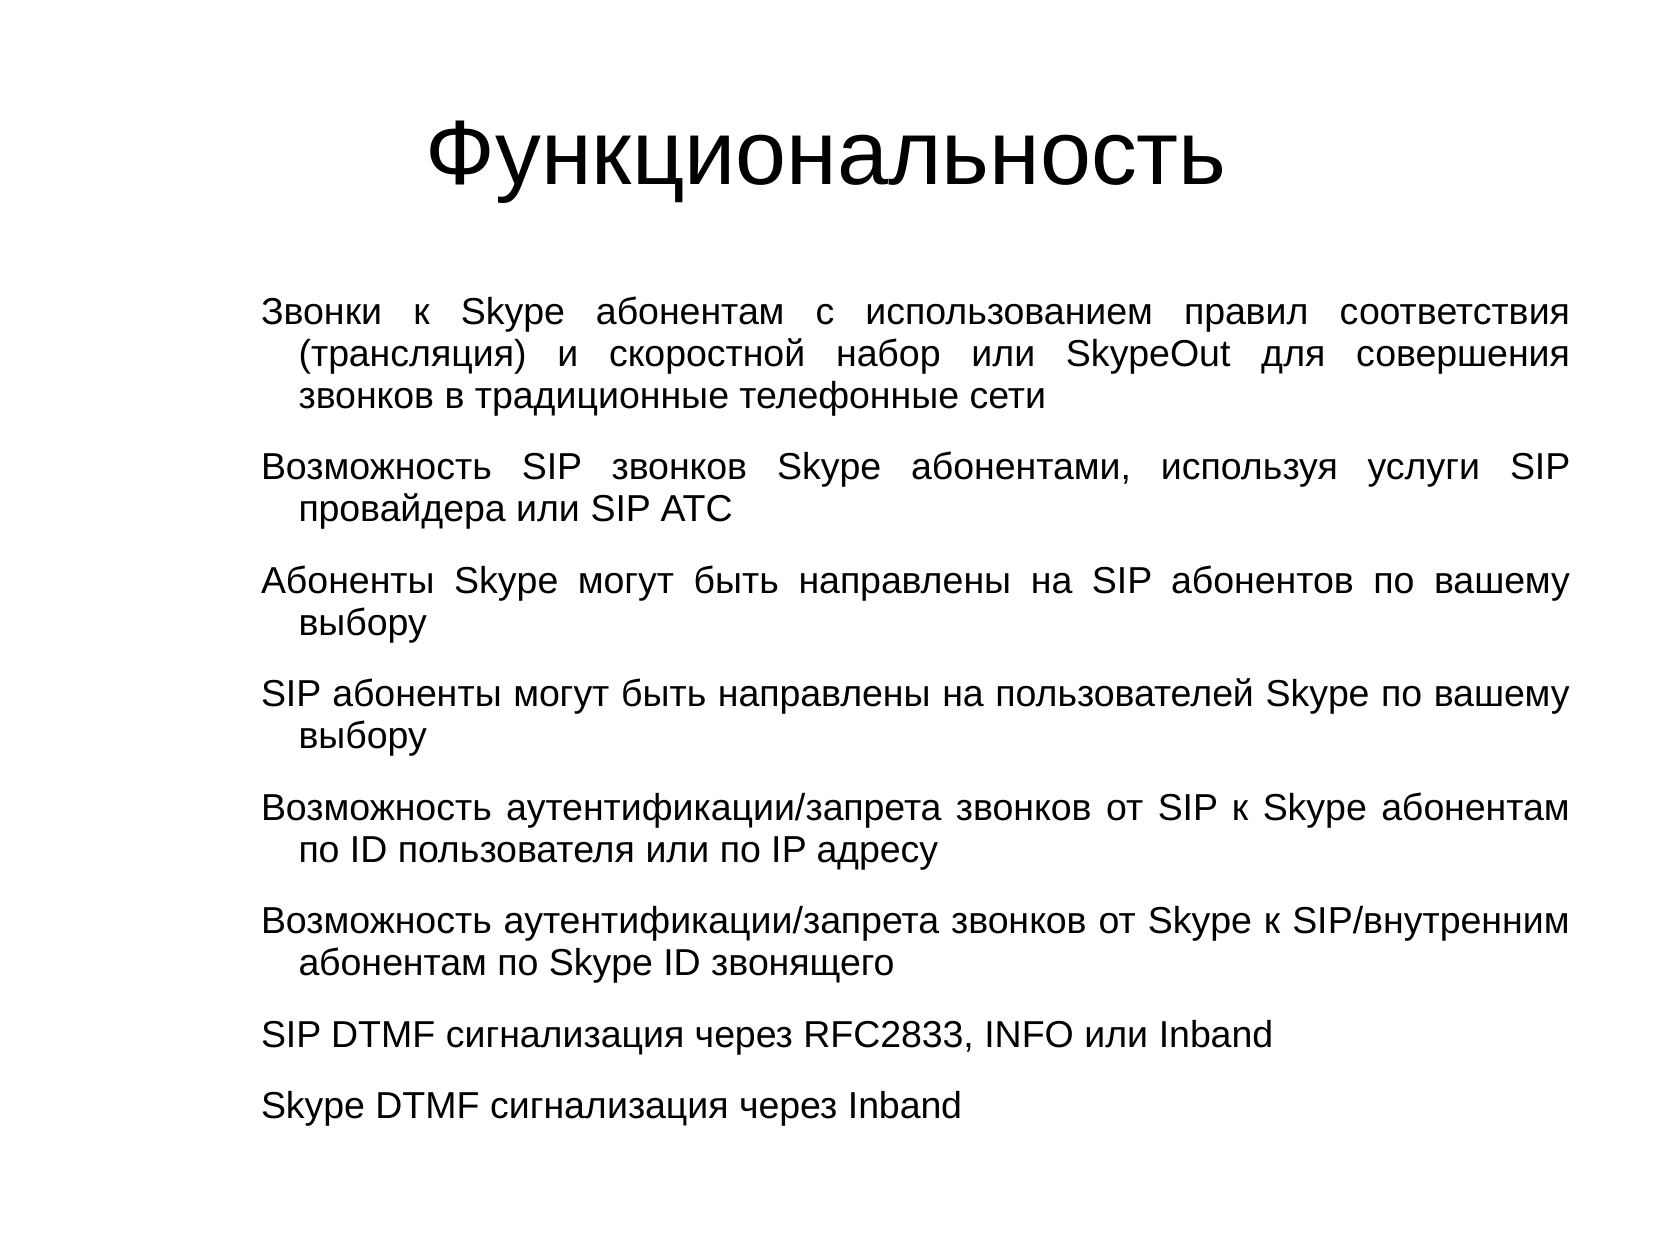

# Функциональность
Звонки к Skype абонентам с использованием правил соответствия (трансляция) и скоростной набор или SkypeOut для совершения звонков в традиционные телефонные сети
Возможность SIP звонков Skype абонентами, используя услуги SIP провайдера или SIP АТС
Абоненты Skype могут быть направлены на SIP абонентов по вашему выбору
SIP абоненты могут быть направлены на пользователей Skype по вашему выбору
Возможность аутентификации/запрета звонков от SIP к Skype абонентам по ID пользователя или по IP адресу
Возможность аутентификации/запрета звонков от Skype к SIP/внутренним абонентам по Skype ID звонящего
SIP DTMF сигнализация через RFC2833, INFO или Inband
Skype DTMF сигнализация через Inband